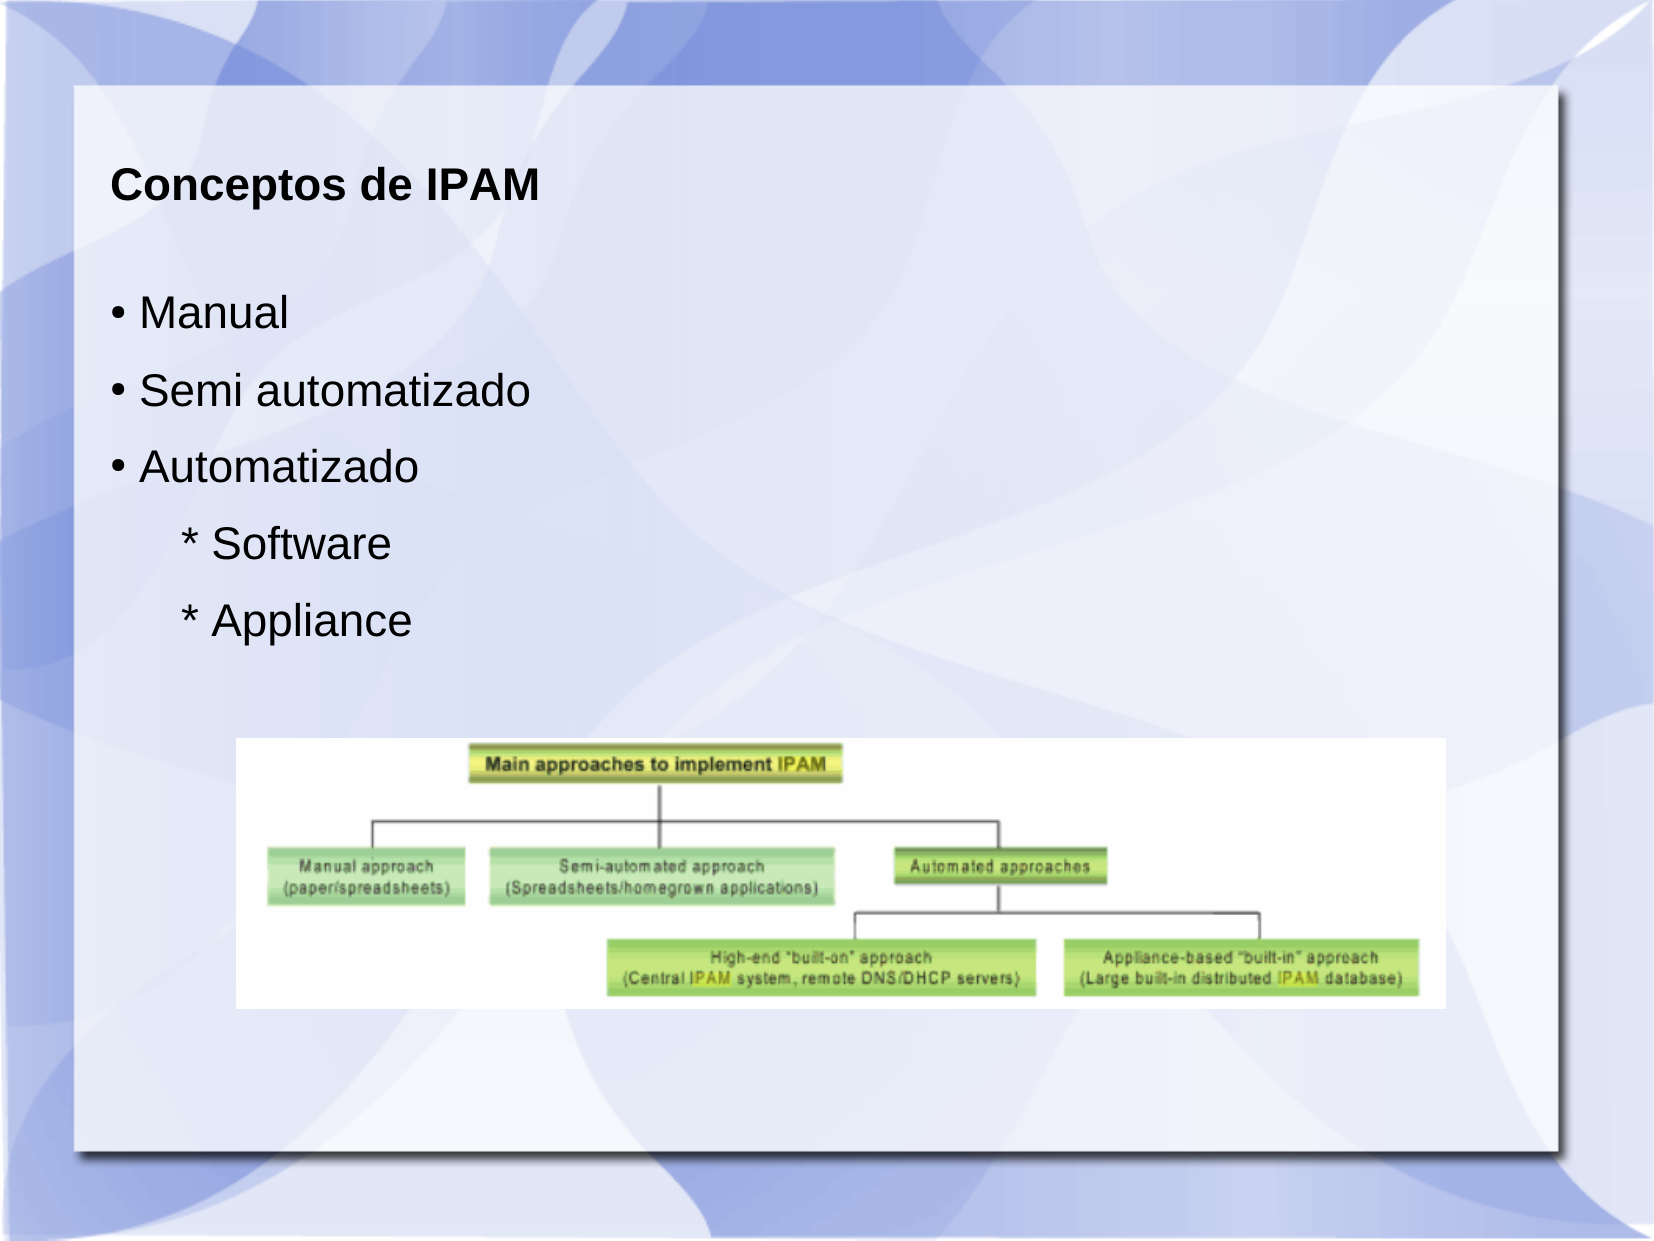

# Conceptos de IPAM
 Manual
 Semi automatizado
 Automatizado
* Software
* Appliance